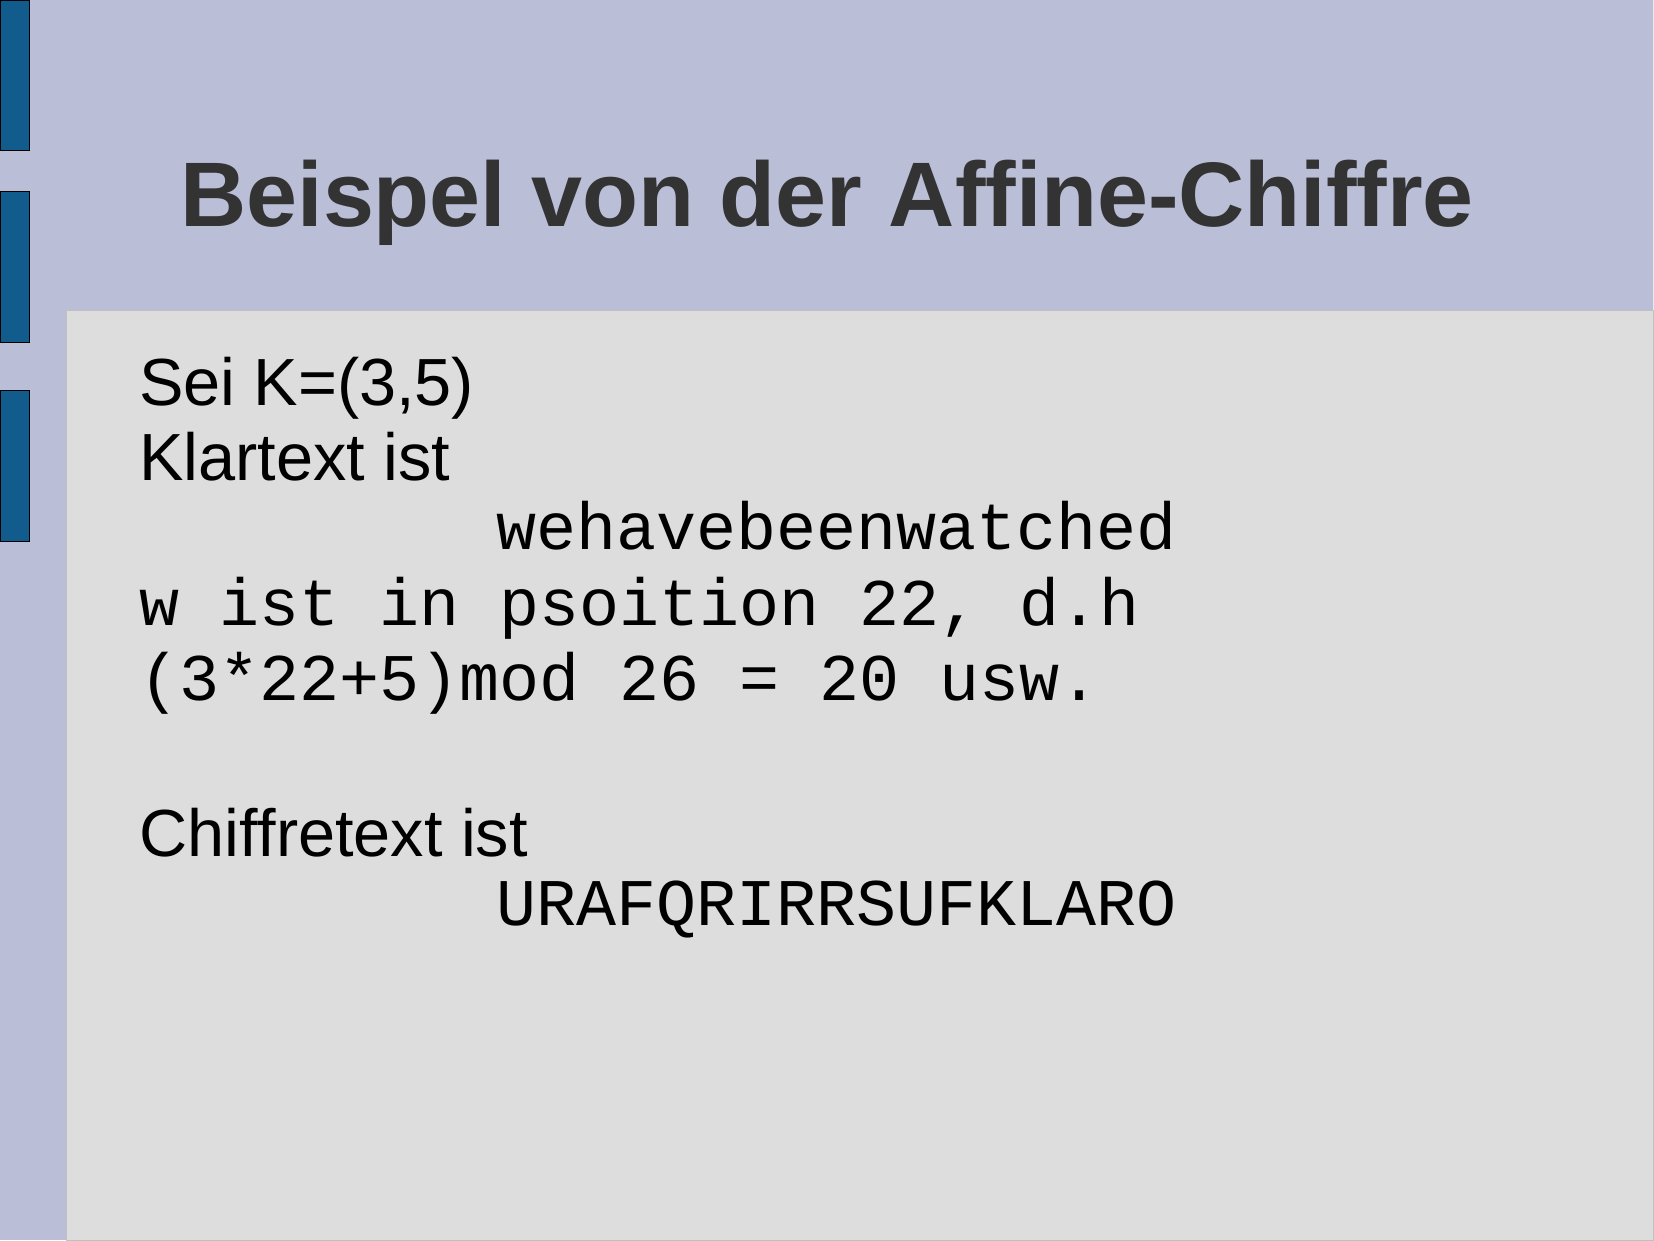

# Beispel von der Affine-Chiffre
Sei K=(3,5)
Klartext ist
wehavebeenwatched
w ist in psoition 22, d.h
(3*22+5)mod 26 = 20 usw.
Chiffretext ist
URAFQRIRRSUFKLARO